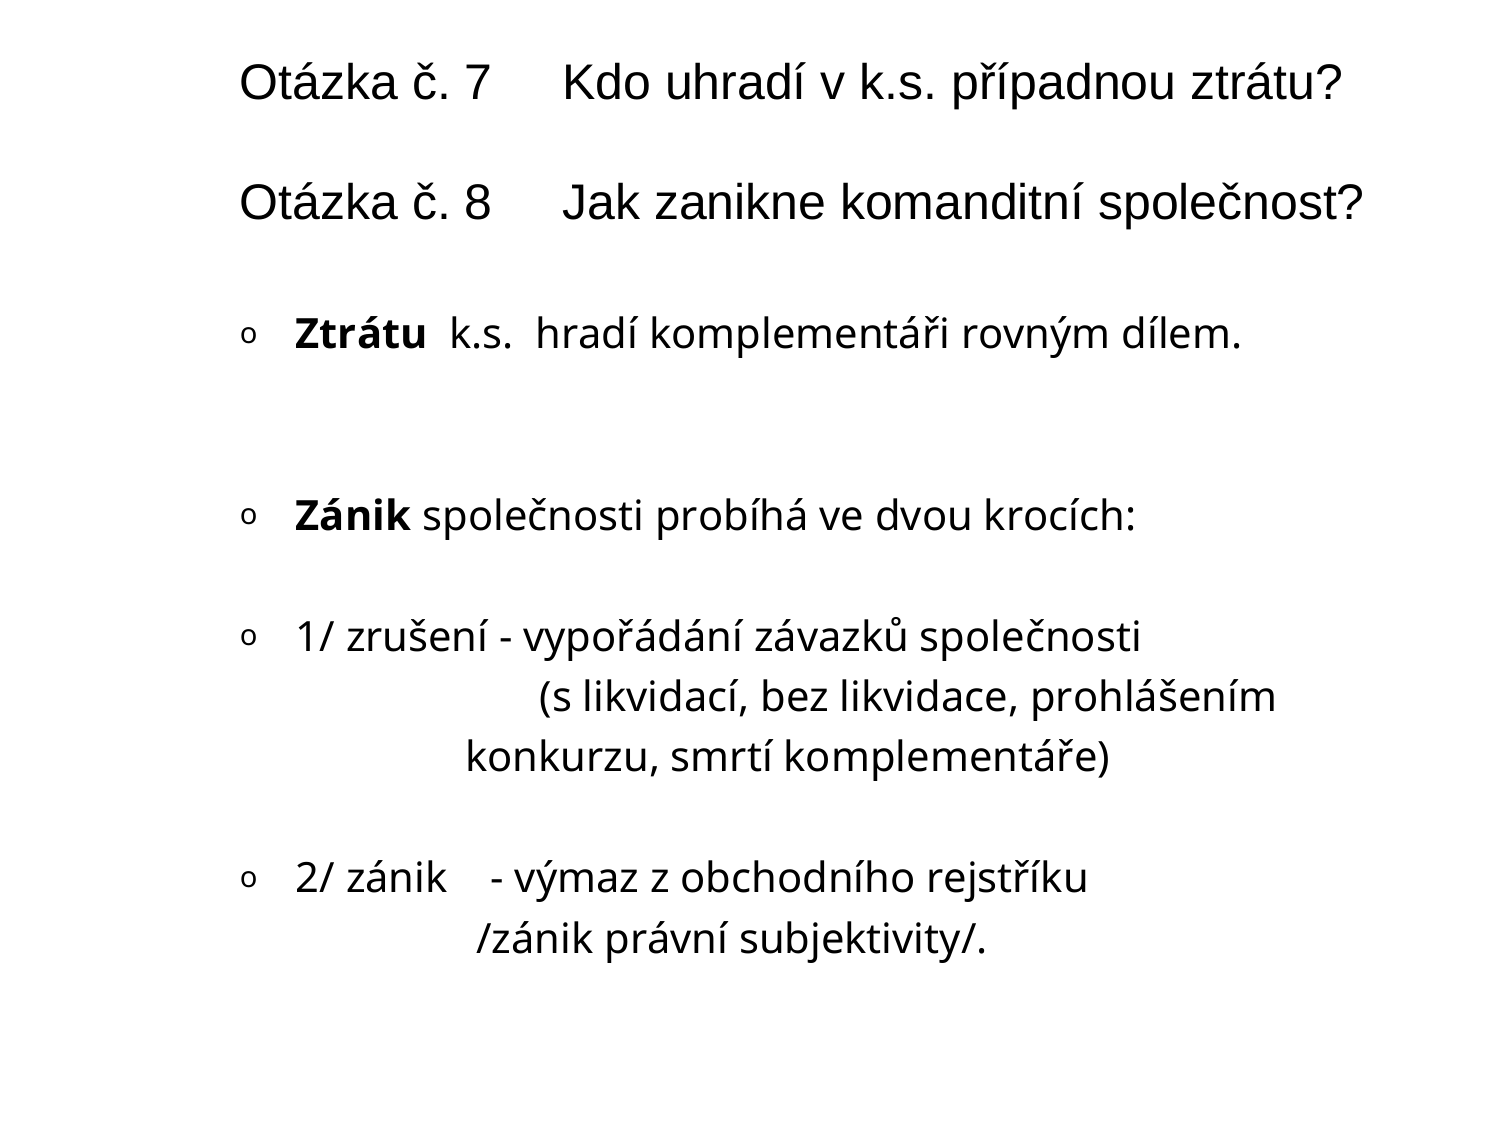

# Otázka č. 7 Kdo uhradí v k.s. případnou ztrátu? Otázka č. 8 Jak zanikne komanditní společnost?
Ztrátu k.s. hradí komplementáři rovným dílem.
Zánik společnosti probíhá ve dvou krocích:
1/ zrušení - vypořádání závazků společnosti
			(s likvidací, bez likvidace, prohlášením
 konkurzu, smrtí komplementáře)
2/ zánik - výmaz z obchodního rejstříku
 /zánik právní subjektivity/.